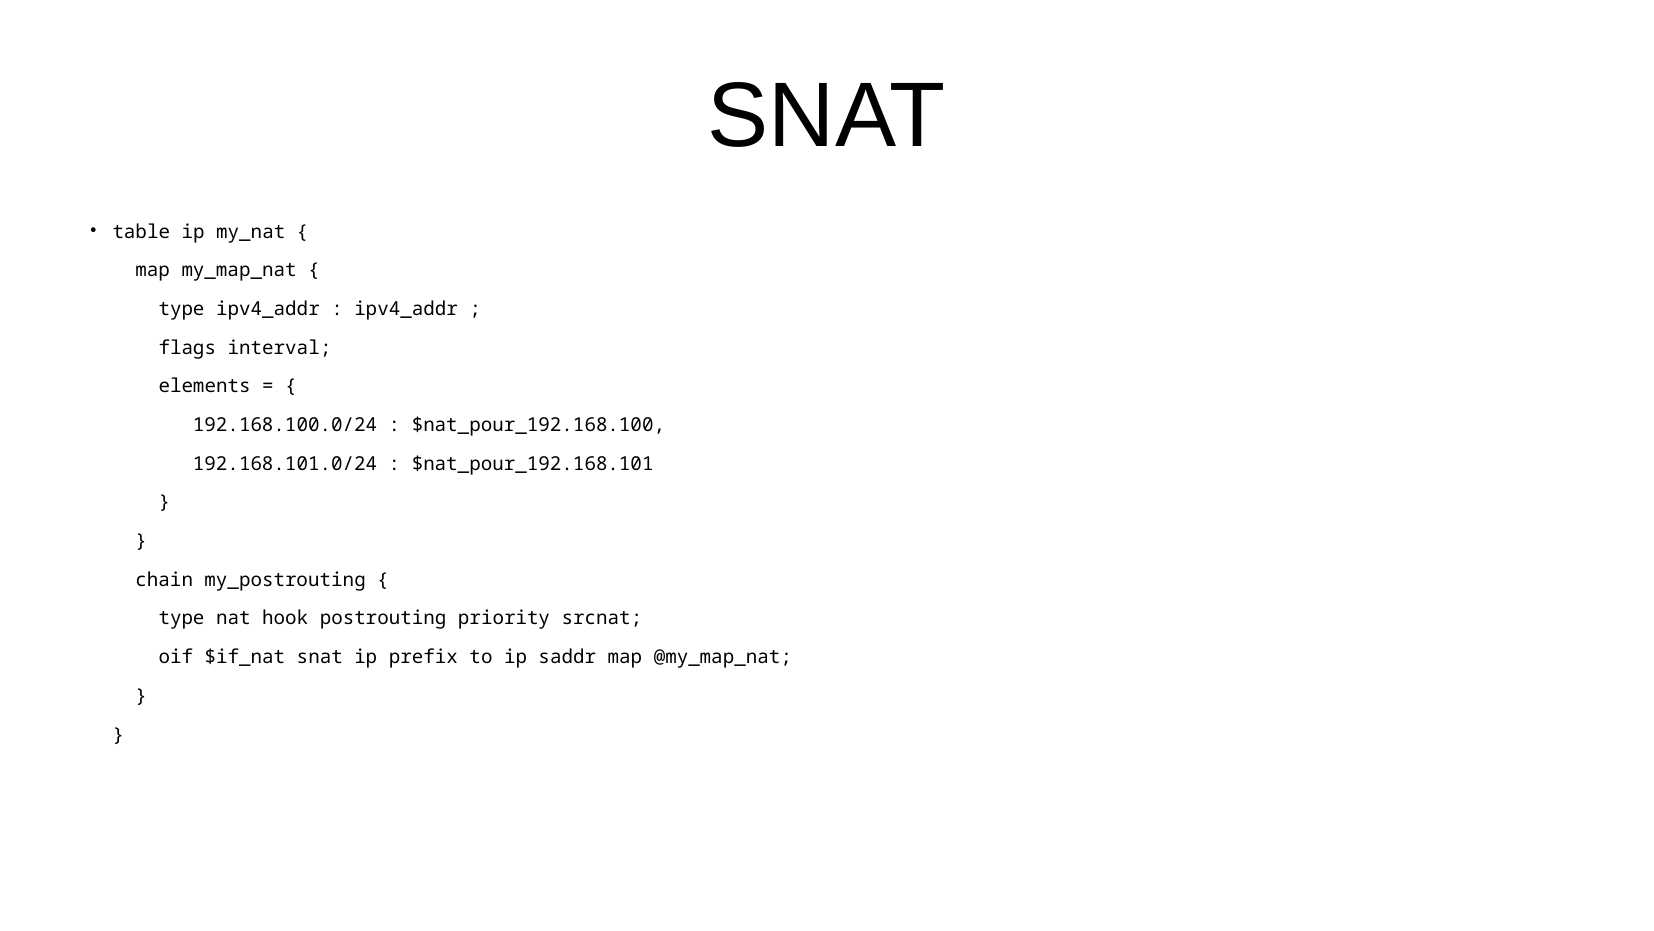

# SNAT
table ip my_nat {
 map my_map_nat {
 type ipv4_addr : ipv4_addr ;
 flags interval;
 elements = {
 192.168.100.0/24 : $nat_pour_192.168.100,
 192.168.101.0/24 : $nat_pour_192.168.101
 }
 }
 chain my_postrouting {
 type nat hook postrouting priority srcnat;
 oif $if_nat snat ip prefix to ip saddr map @my_map_nat;
 }
}